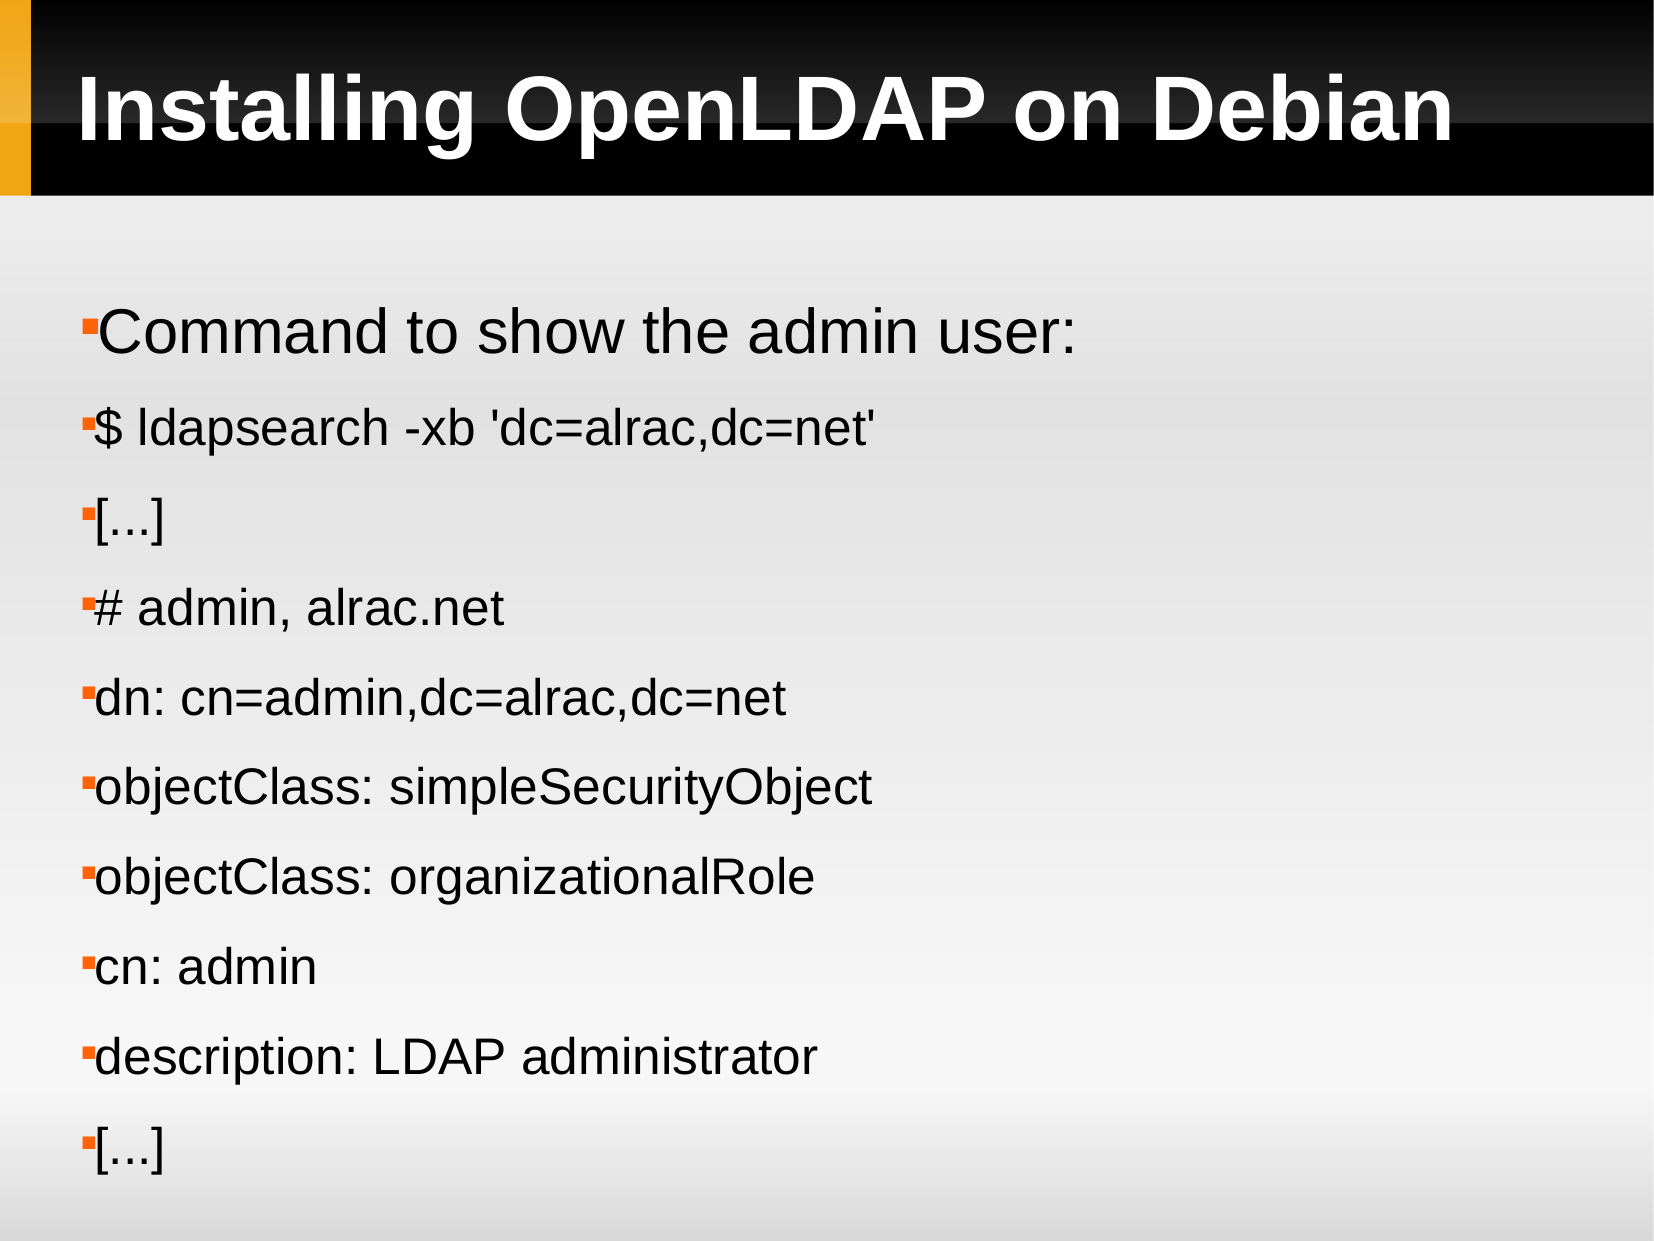

# Installing OpenLDAP on Debian
Command to show the admin user:
$ ldapsearch -xb 'dc=alrac,dc=net'
[...]
# admin, alrac.net
dn: cn=admin,dc=alrac,dc=net
objectClass: simpleSecurityObject
objectClass: organizationalRole
cn: admin
description: LDAP administrator
[...]